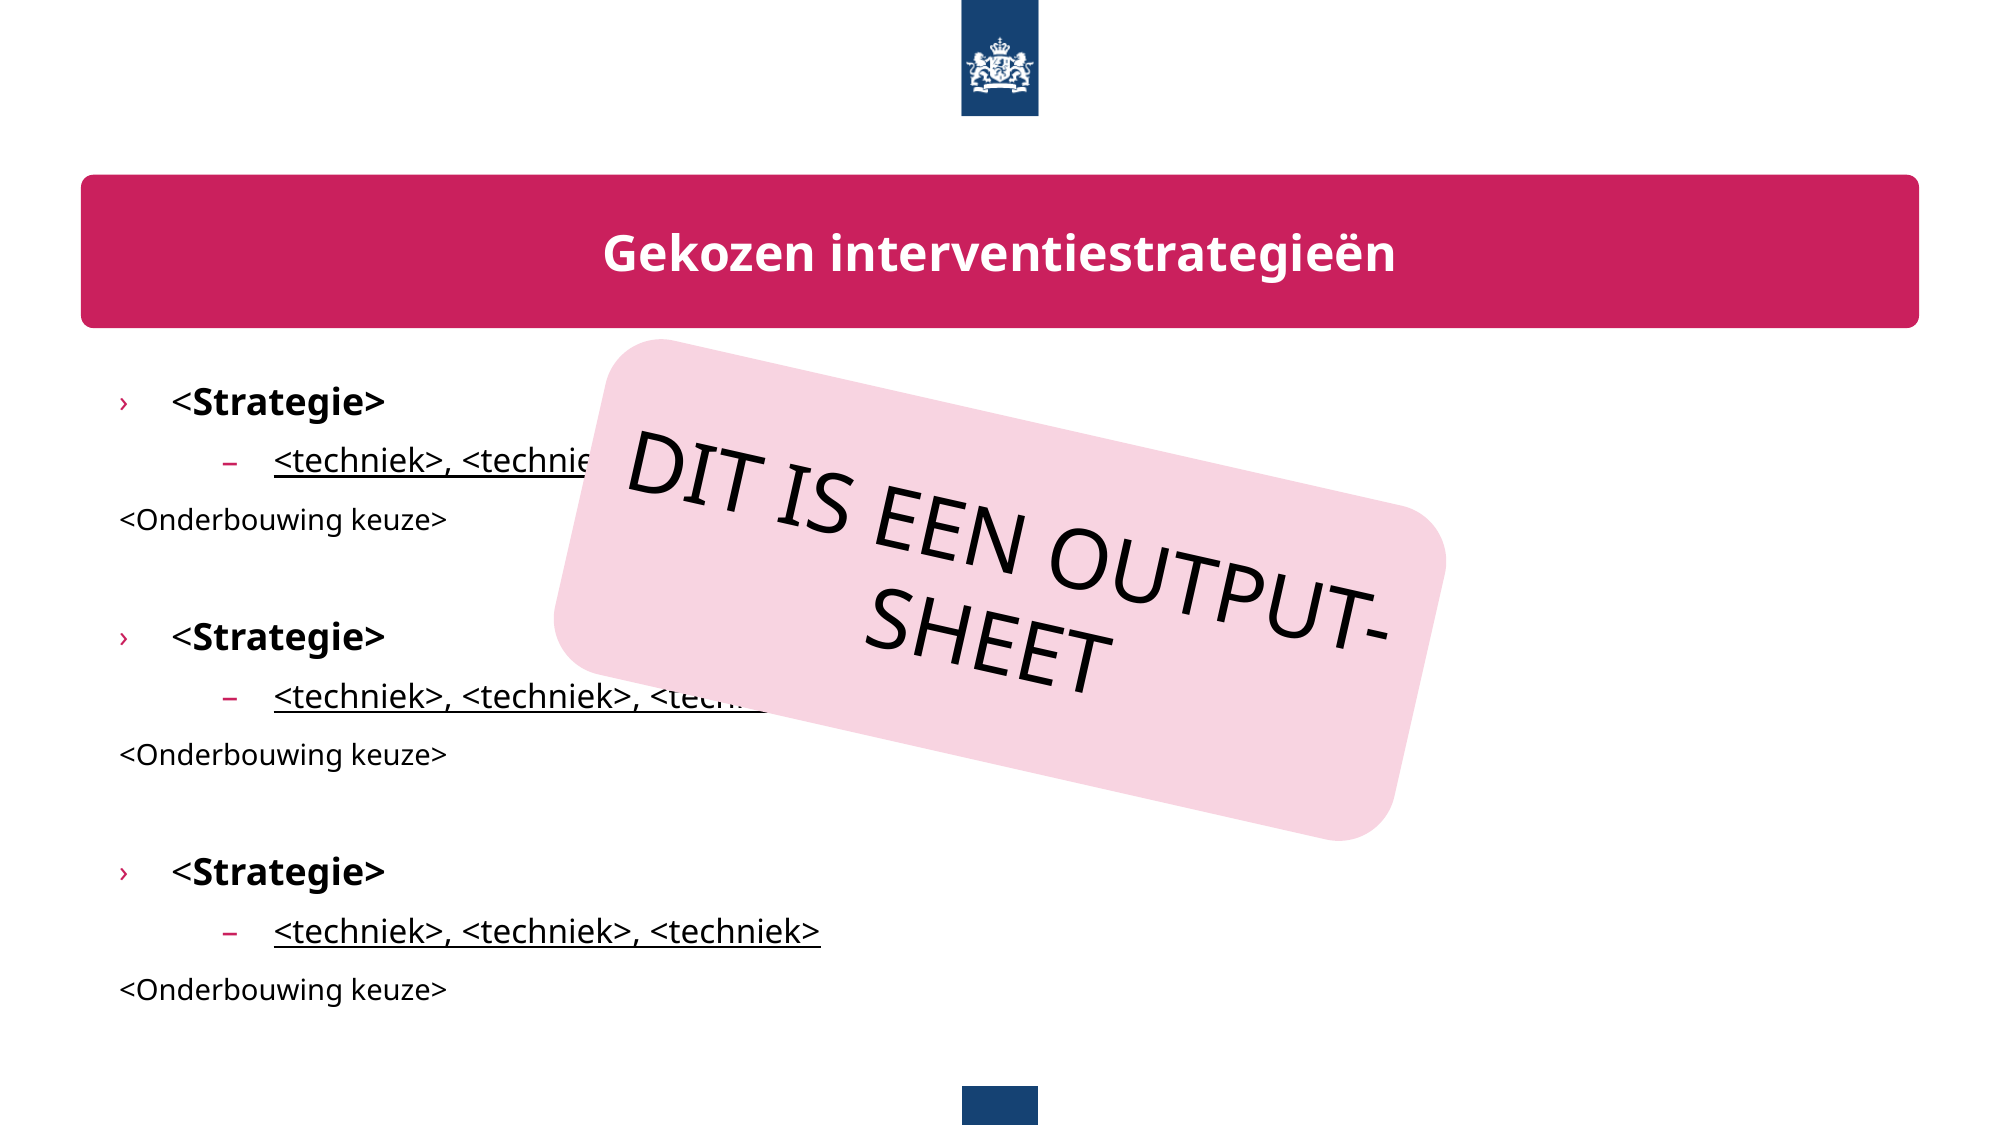

Gekozen interventiestrategieën
# <Strategie>
<techniek>, <techniek>, <techniek>
<Onderbouwing keuze>
<Strategie>
<techniek>, <techniek>, <techniek>
<Onderbouwing keuze>
<Strategie>
<techniek>, <techniek>, <techniek>
<Onderbouwing keuze>
DIT IS EEN OUTPUT-SHEET